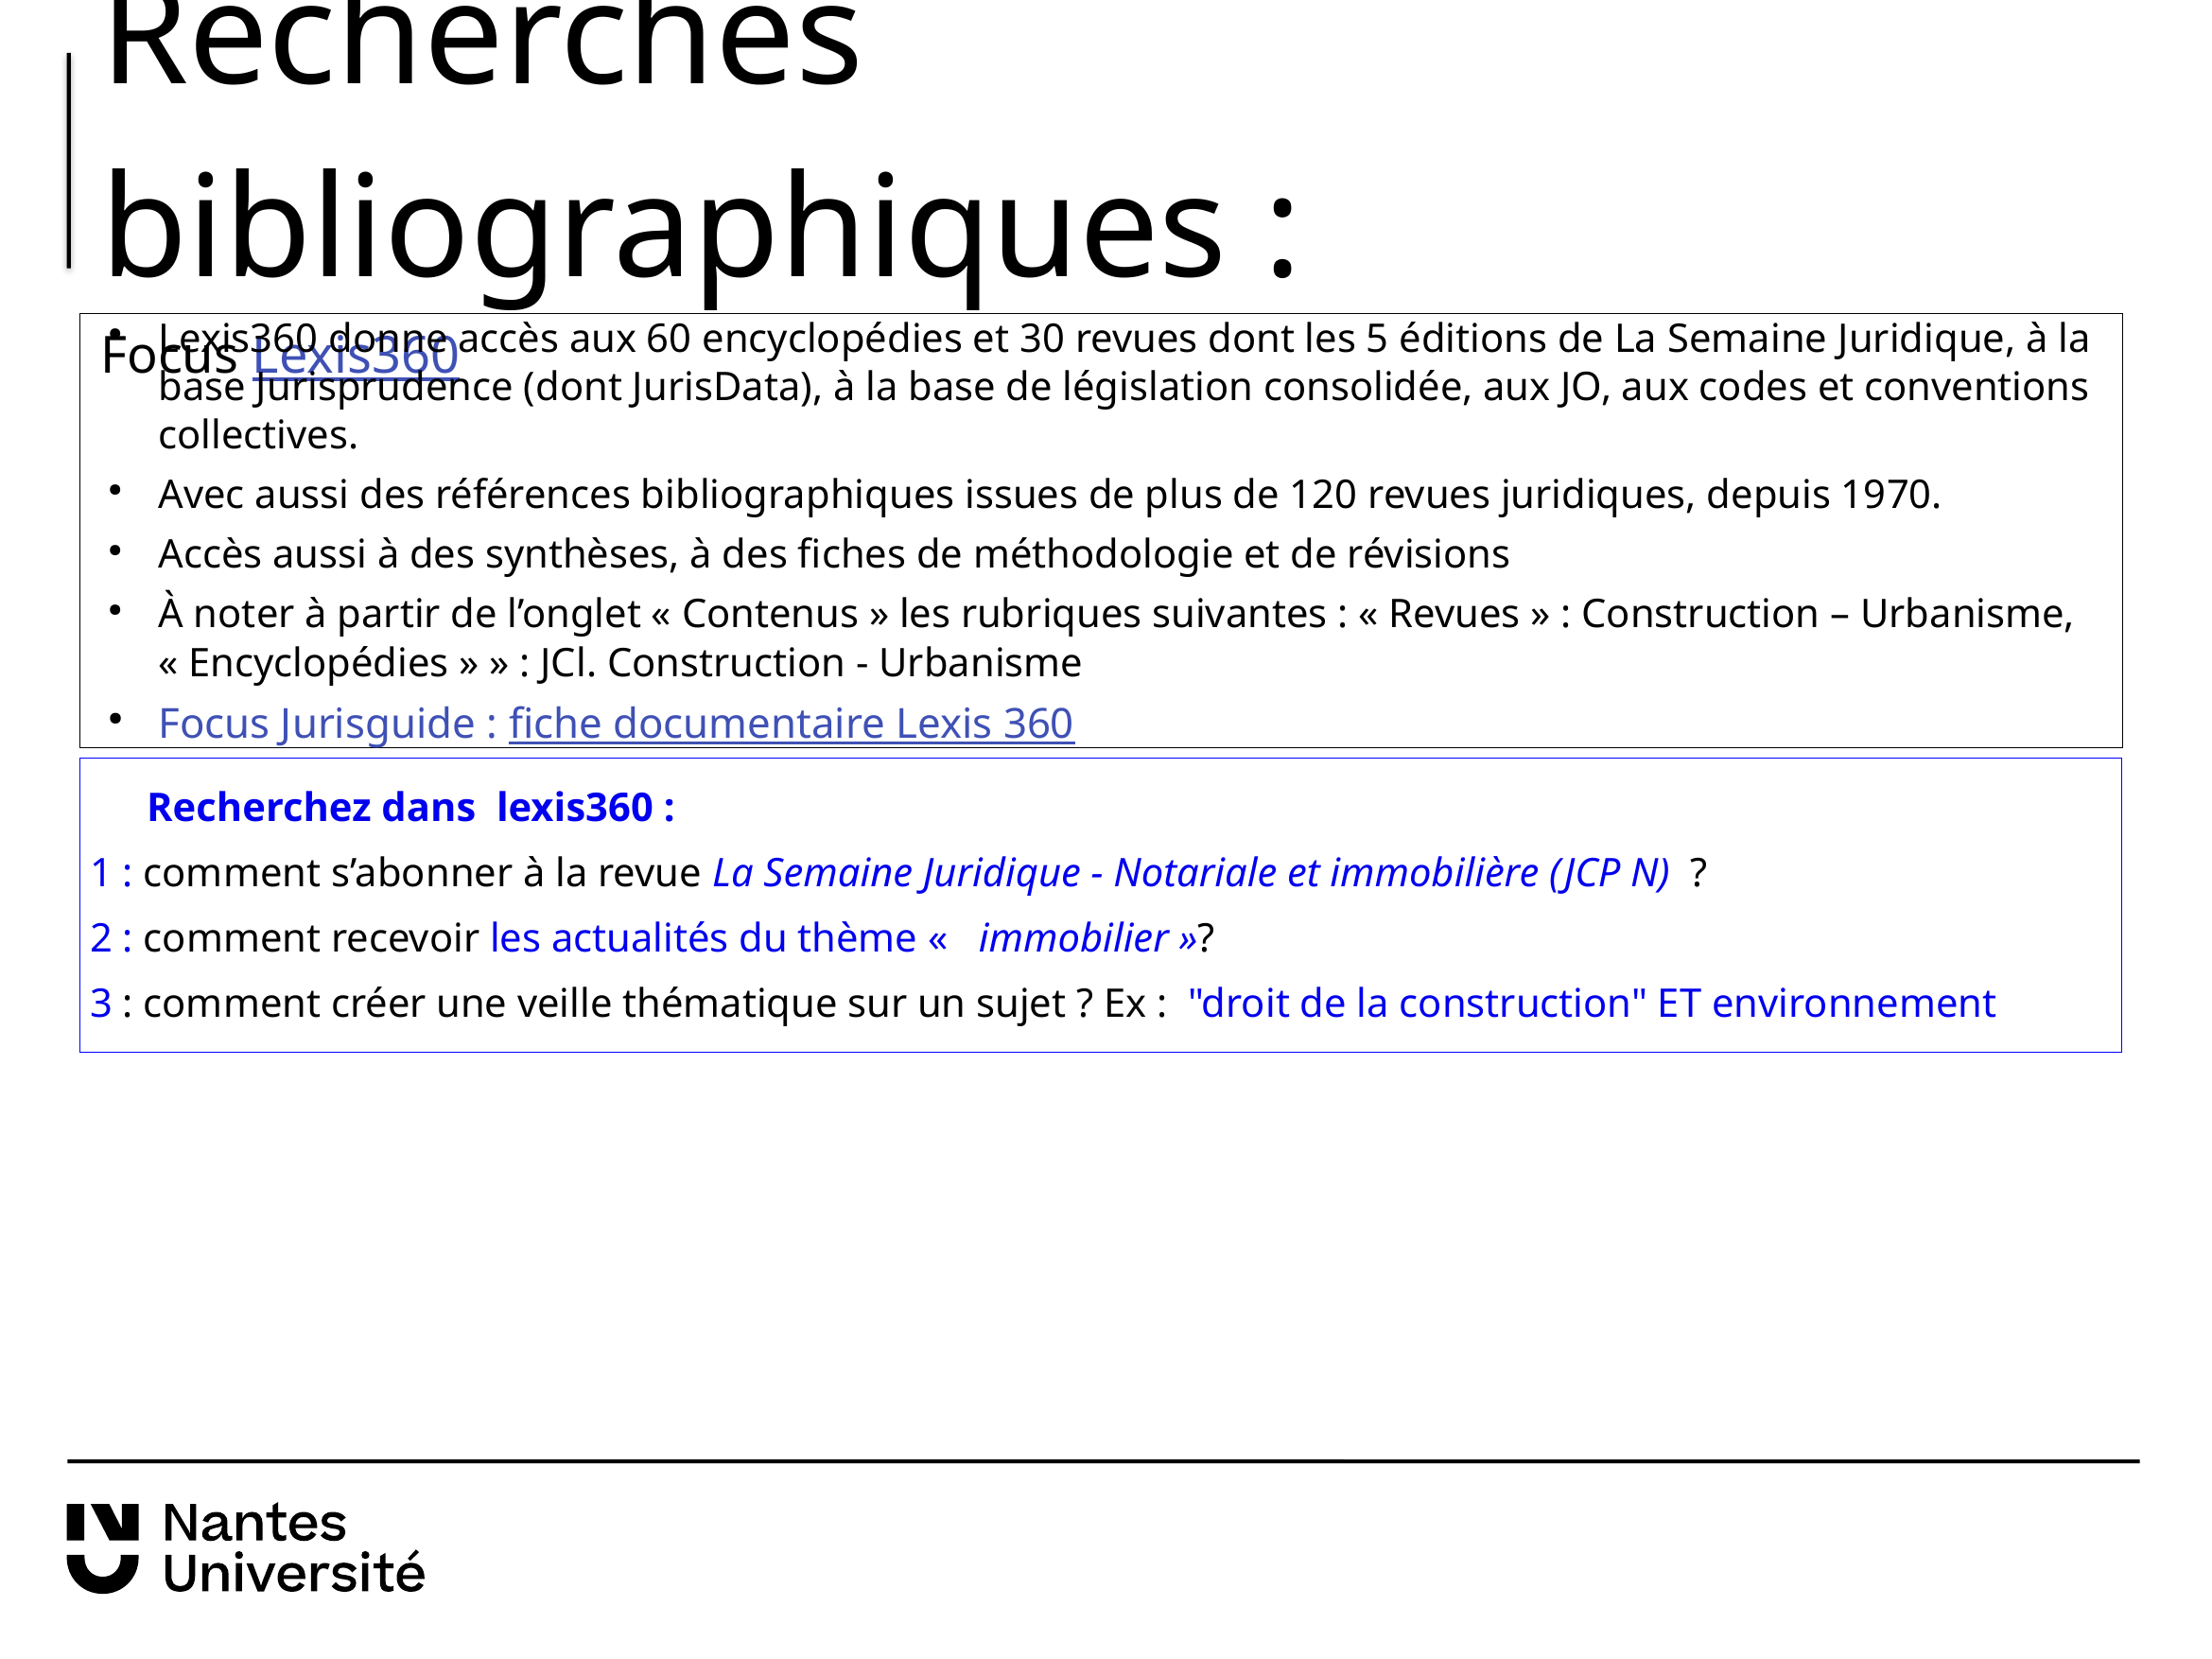

Recherches bibliographiques :
Focus Lexis360
Lexis360 donne accès aux 60 encyclopédies et 30 revues dont les 5 éditions de La Semaine Juridique, à la base Jurisprudence (dont JurisData), à la base de législation consolidée, aux JO, aux codes et conventions collectives.
Avec aussi des références bibliographiques issues de plus de 120 revues juridiques, depuis 1970.
Accès aussi à des synthèses, à des fiches de méthodologie et de révisions
À noter à partir de l’onglet « Contenus » les rubriques suivantes : « Revues » : Construction – Urbanisme, « Encyclopédies » » : JCl. Construction - Urbanisme
Focus Jurisguide : fiche documentaire Lexis 360
# Recherchez dans lexis360 :
 1 : comment s’abonner à la revue La Semaine Juridique - Notariale et immobilière (JCP N) ?
 2 : comment recevoir les actualités du thème «   immobilier »?
 3 : comment créer une veille thématique sur un sujet ? Ex : "droit de la construction" ET environnement